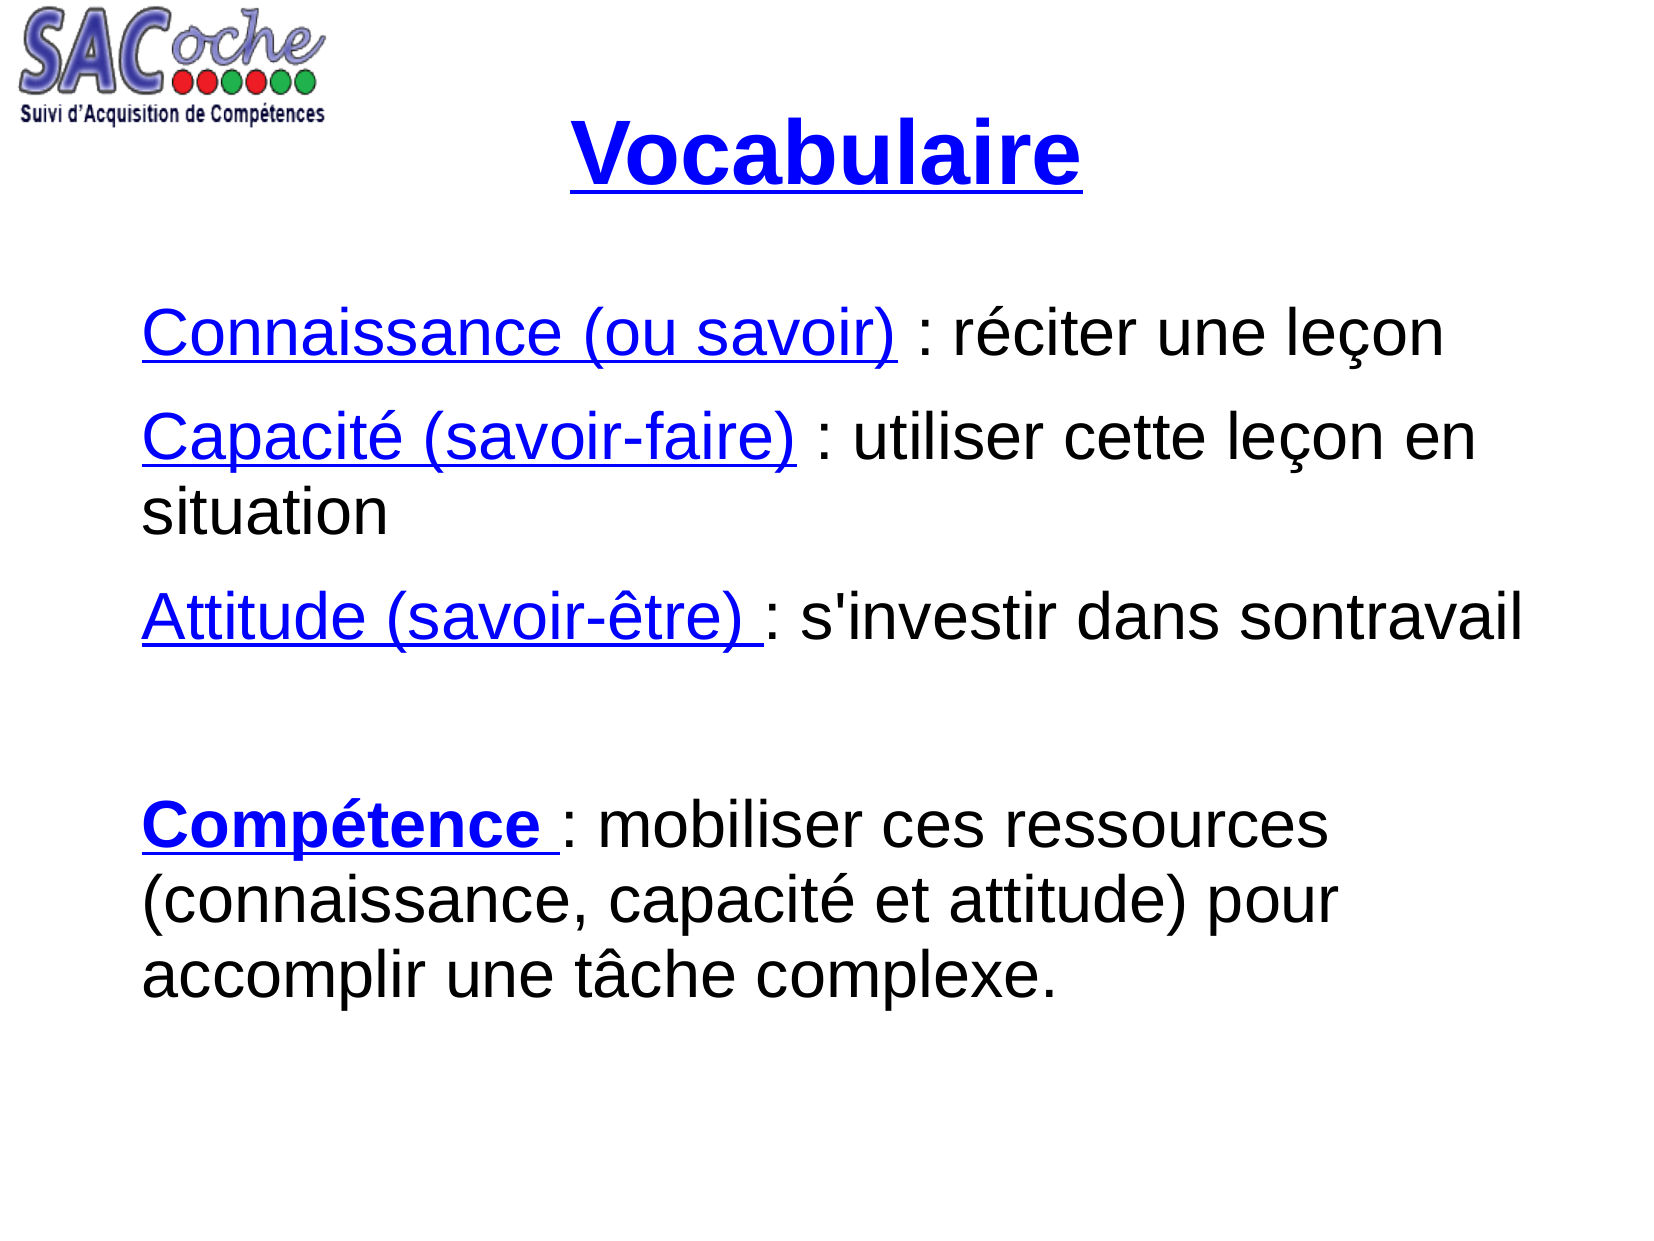

Vocabulaire
# Connaissance (ou savoir) : réciter une leçon
Capacité (savoir-faire) : utiliser cette leçon en situation
Attitude (savoir-être) : s'investir dans sontravail
Compétence : mobiliser ces ressources (connaissance, capacité et attitude) pour accomplir une tâche complexe.